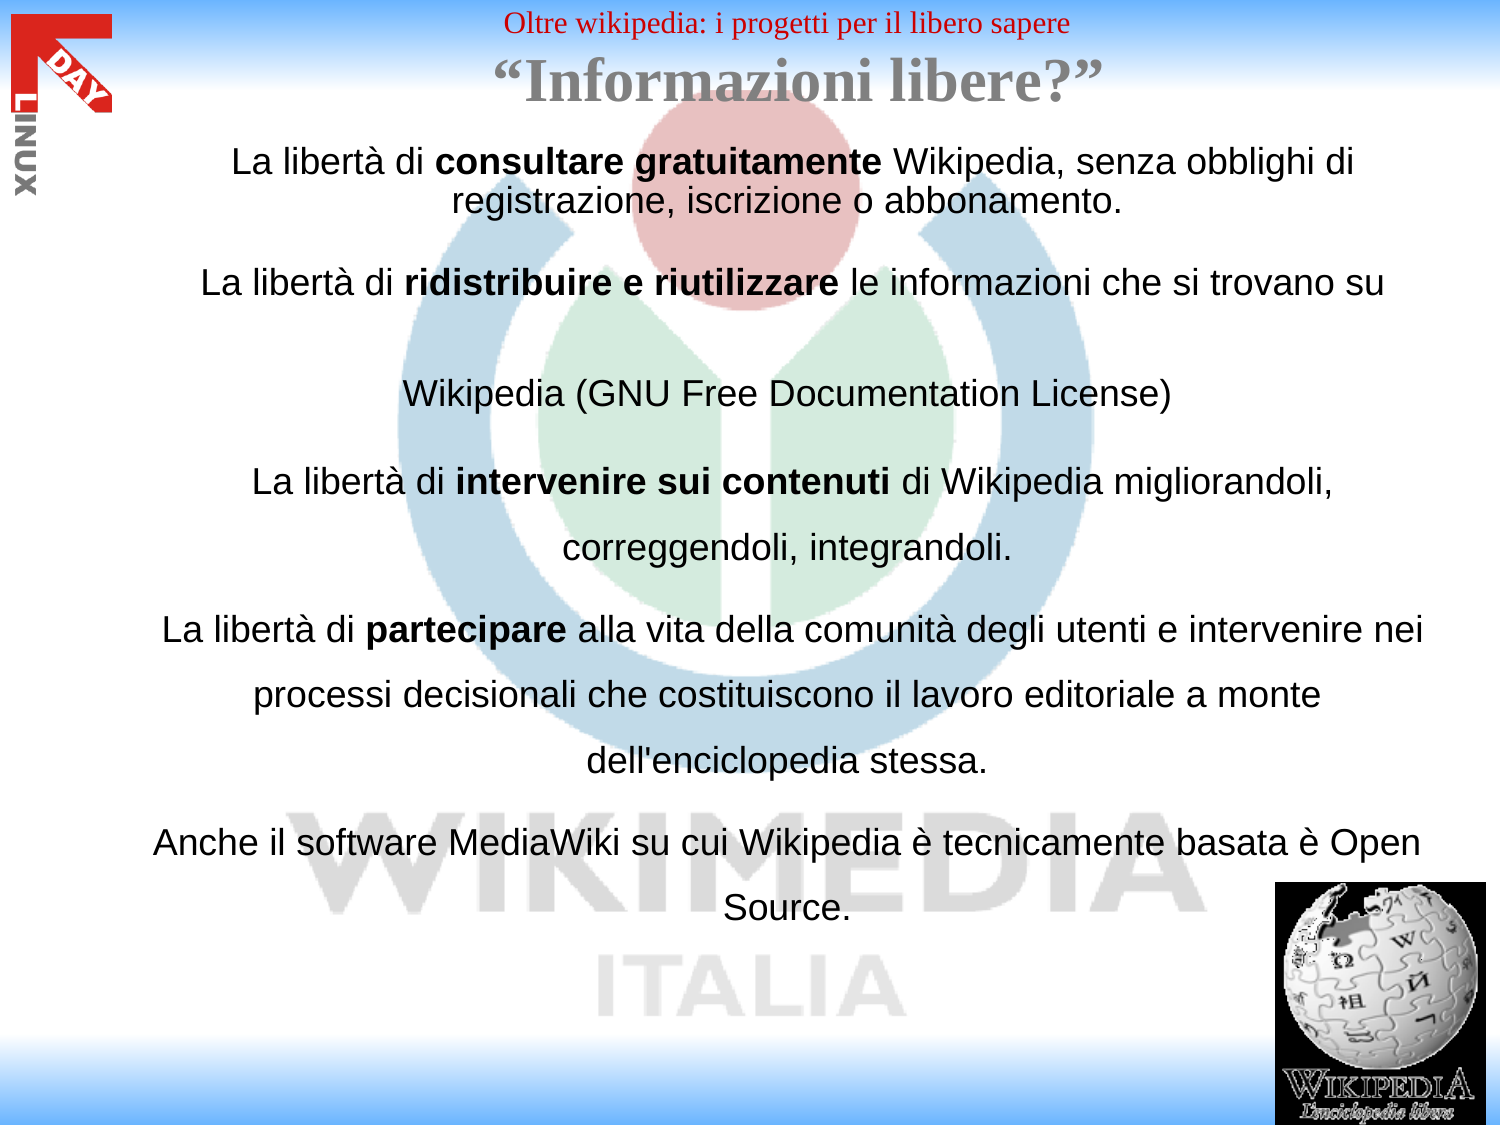

Oltre wikipedia: i progetti per il libero sapere
“Informazioni libere?”
# La libertà di consultare gratuitamente Wikipedia, senza obblighi di registrazione, iscrizione o abbonamento.
 La libertà di ridistribuire e riutilizzare le informazioni che si trovano su Wikipedia (GNU Free Documentation License)‏
 La libertà di intervenire sui contenuti di Wikipedia migliorandoli, correggendoli, integrandoli.
 La libertà di partecipare alla vita della comunità degli utenti e intervenire nei processi decisionali che costituiscono il lavoro editoriale a monte dell'enciclopedia stessa.
Anche il software MediaWiki su cui Wikipedia è tecnicamente basata è Open Source.